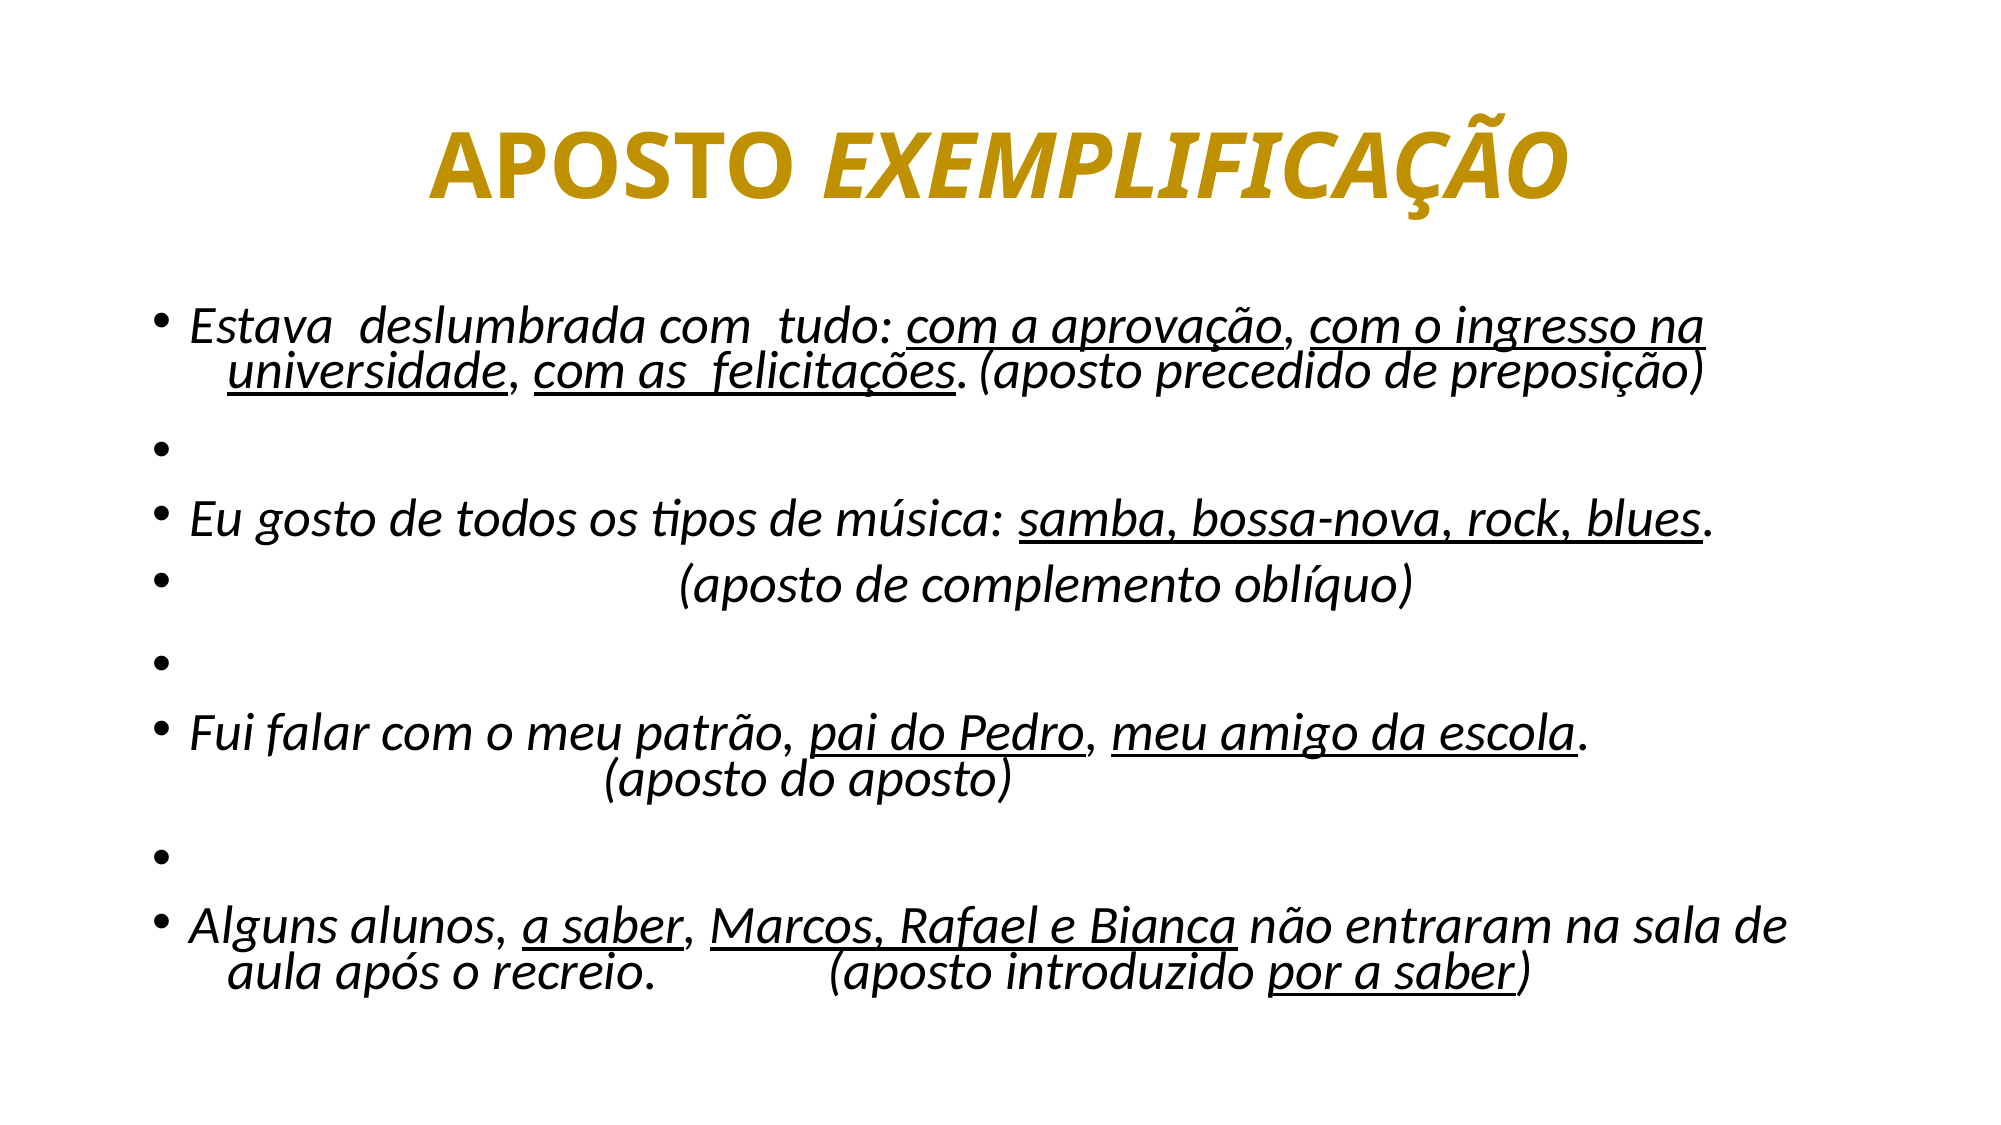

# APOSTO EXEMPLIFICAÇÃO
Estava  deslumbrada com  tudo: com a aprovação, com o ingresso na universidade, com as  felicitações.	(aposto precedido de preposição)
Eu gosto de todos os tipos de música: samba, bossa-nova, rock, blues.
						(aposto de complemento oblíquo)
Fui falar com o meu patrão, pai do Pedro, meu amigo da escola. 								(aposto do aposto)
Alguns alunos, a saber, Marcos, Rafael e Bianca não entraram na sala de aula após o recreio. 			(aposto introduzido por a saber)